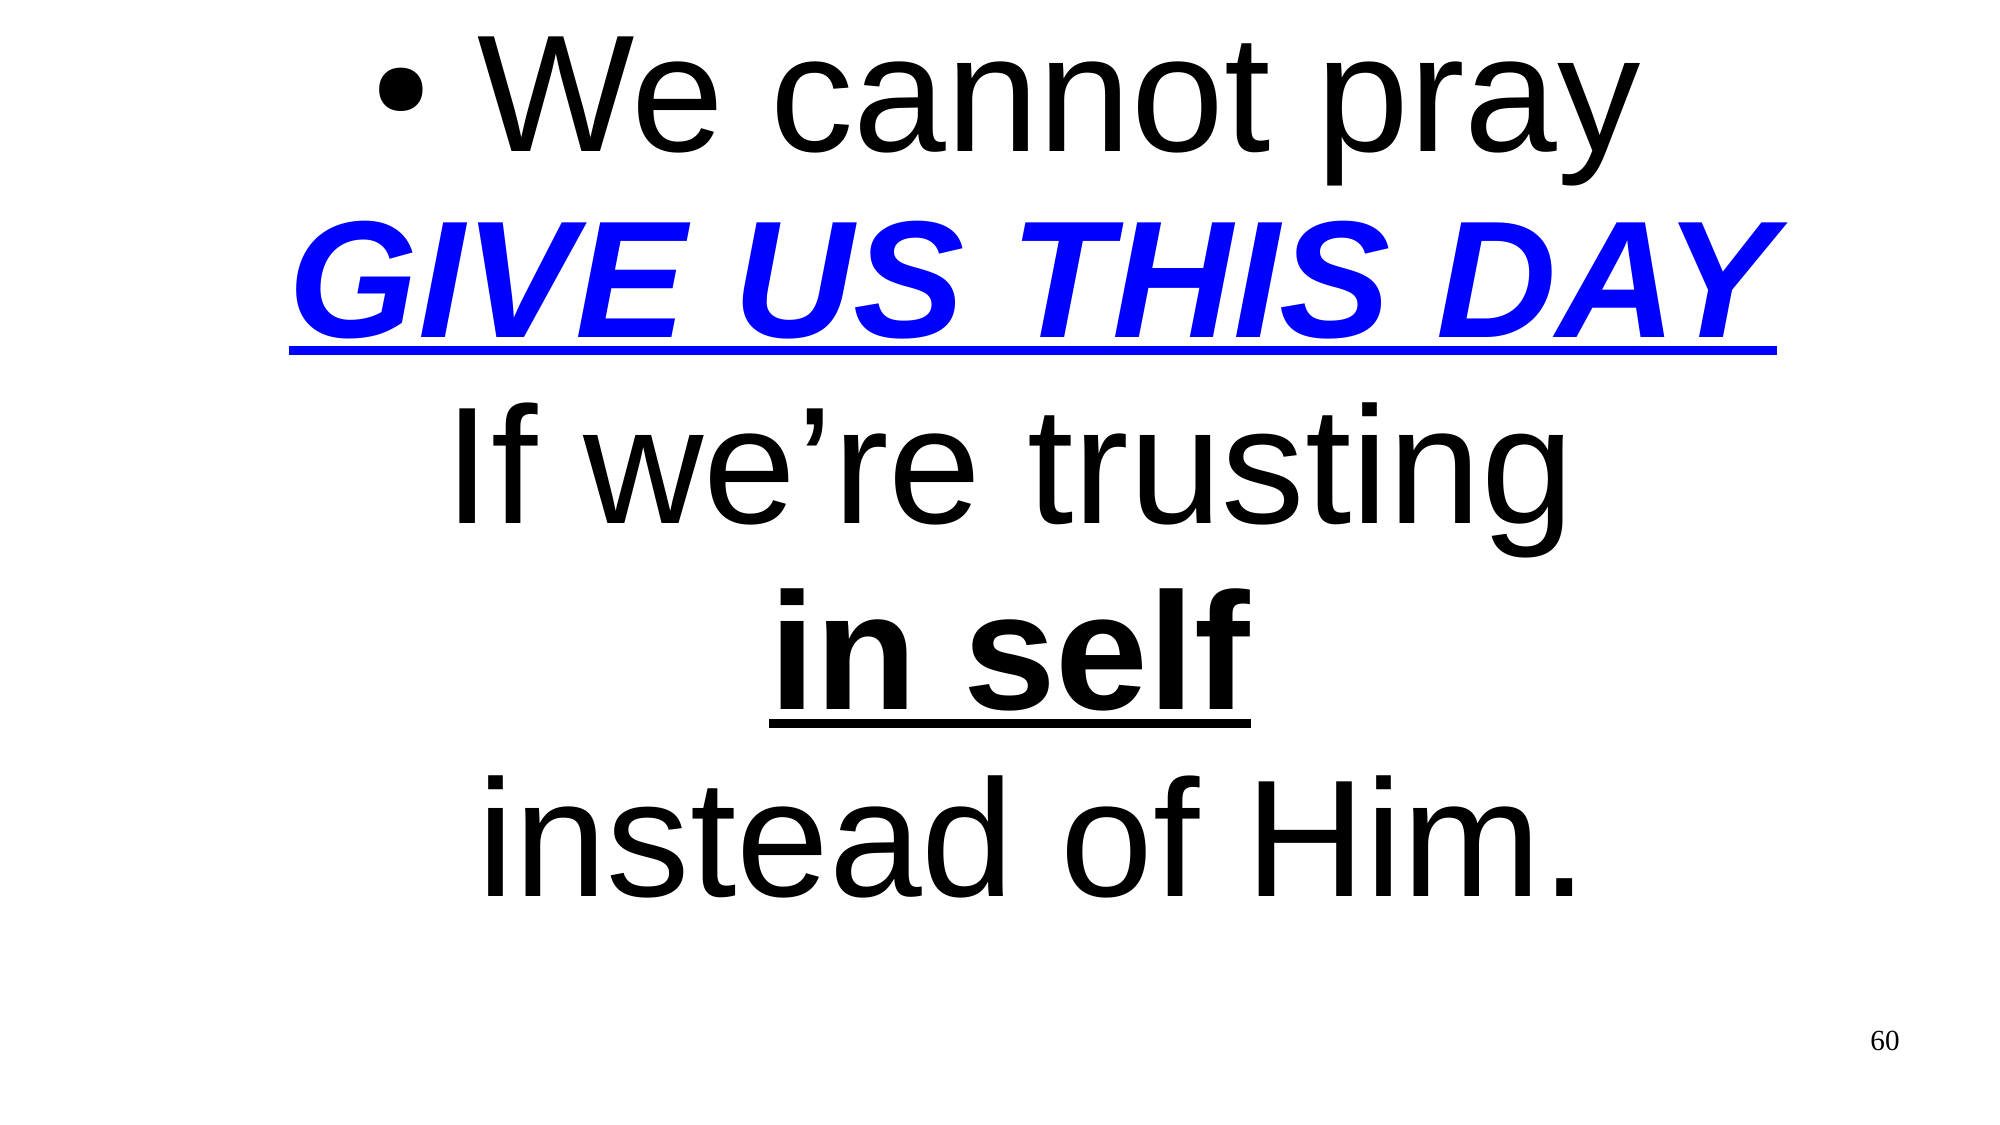

# We cannot pray GIVE US THIS DAY If we’re trusting in self instead of Him.
60